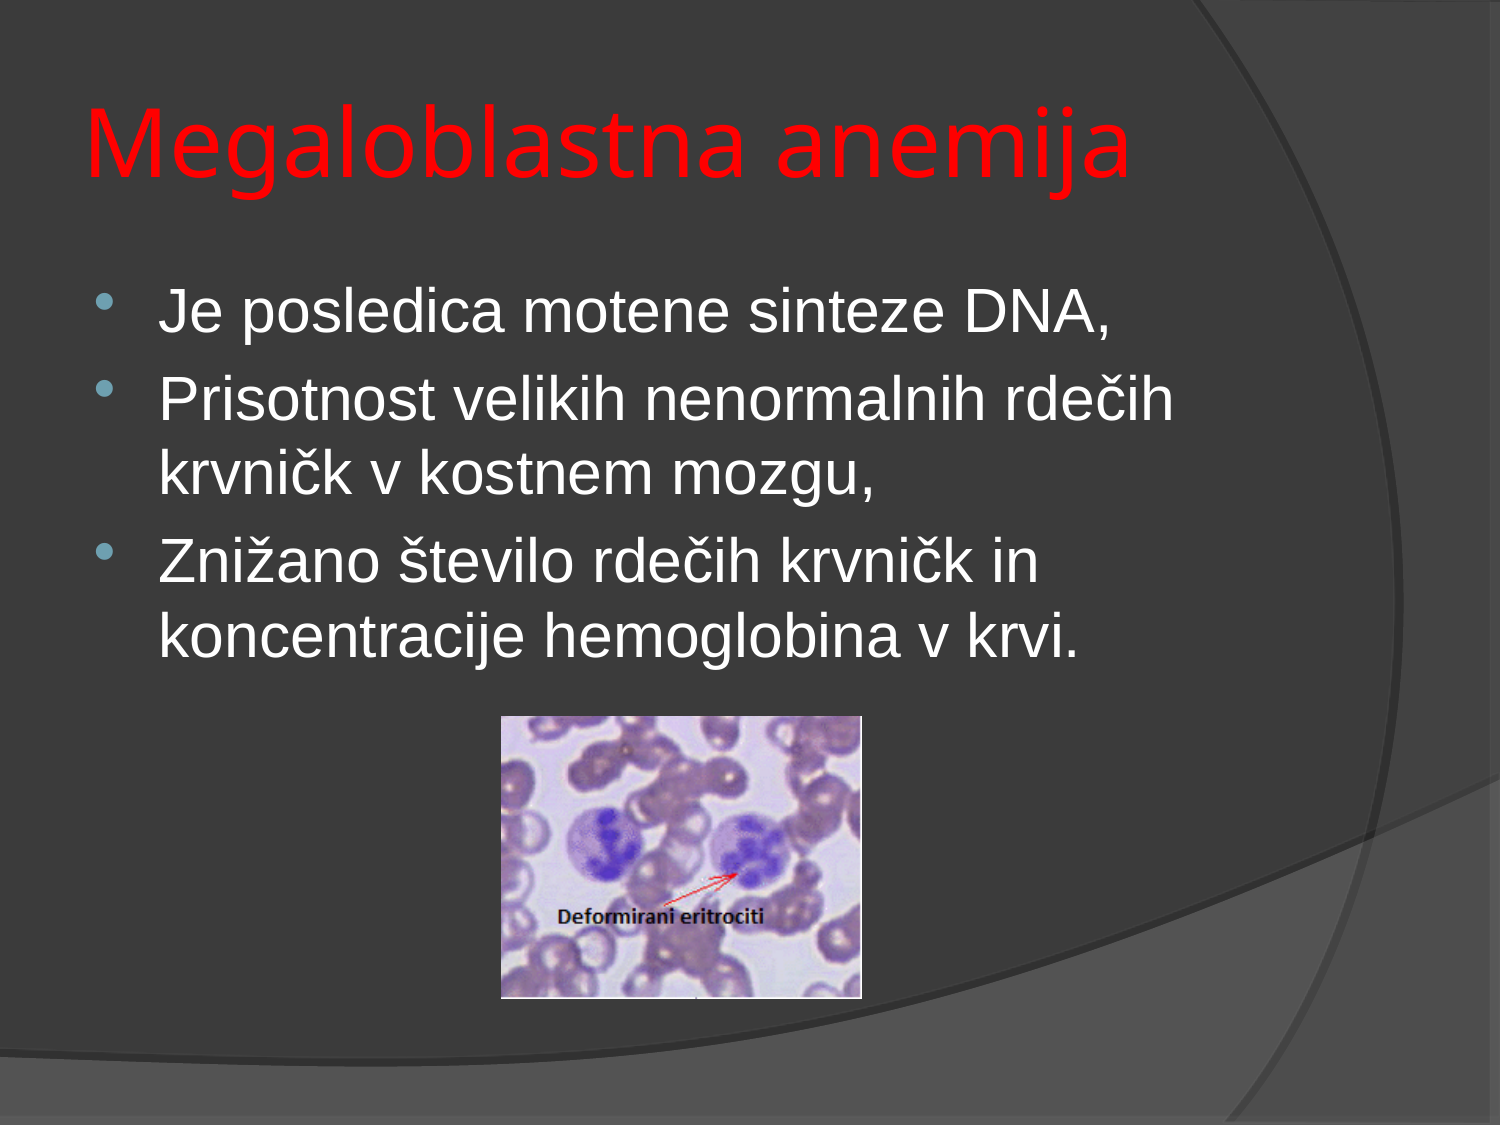

# Megaloblastna anemija
Je posledica motene sinteze DNA,
Prisotnost velikih nenormalnih rdečih krvničk v kostnem mozgu,
Znižano število rdečih krvničk in koncentracije hemoglobina v krvi.